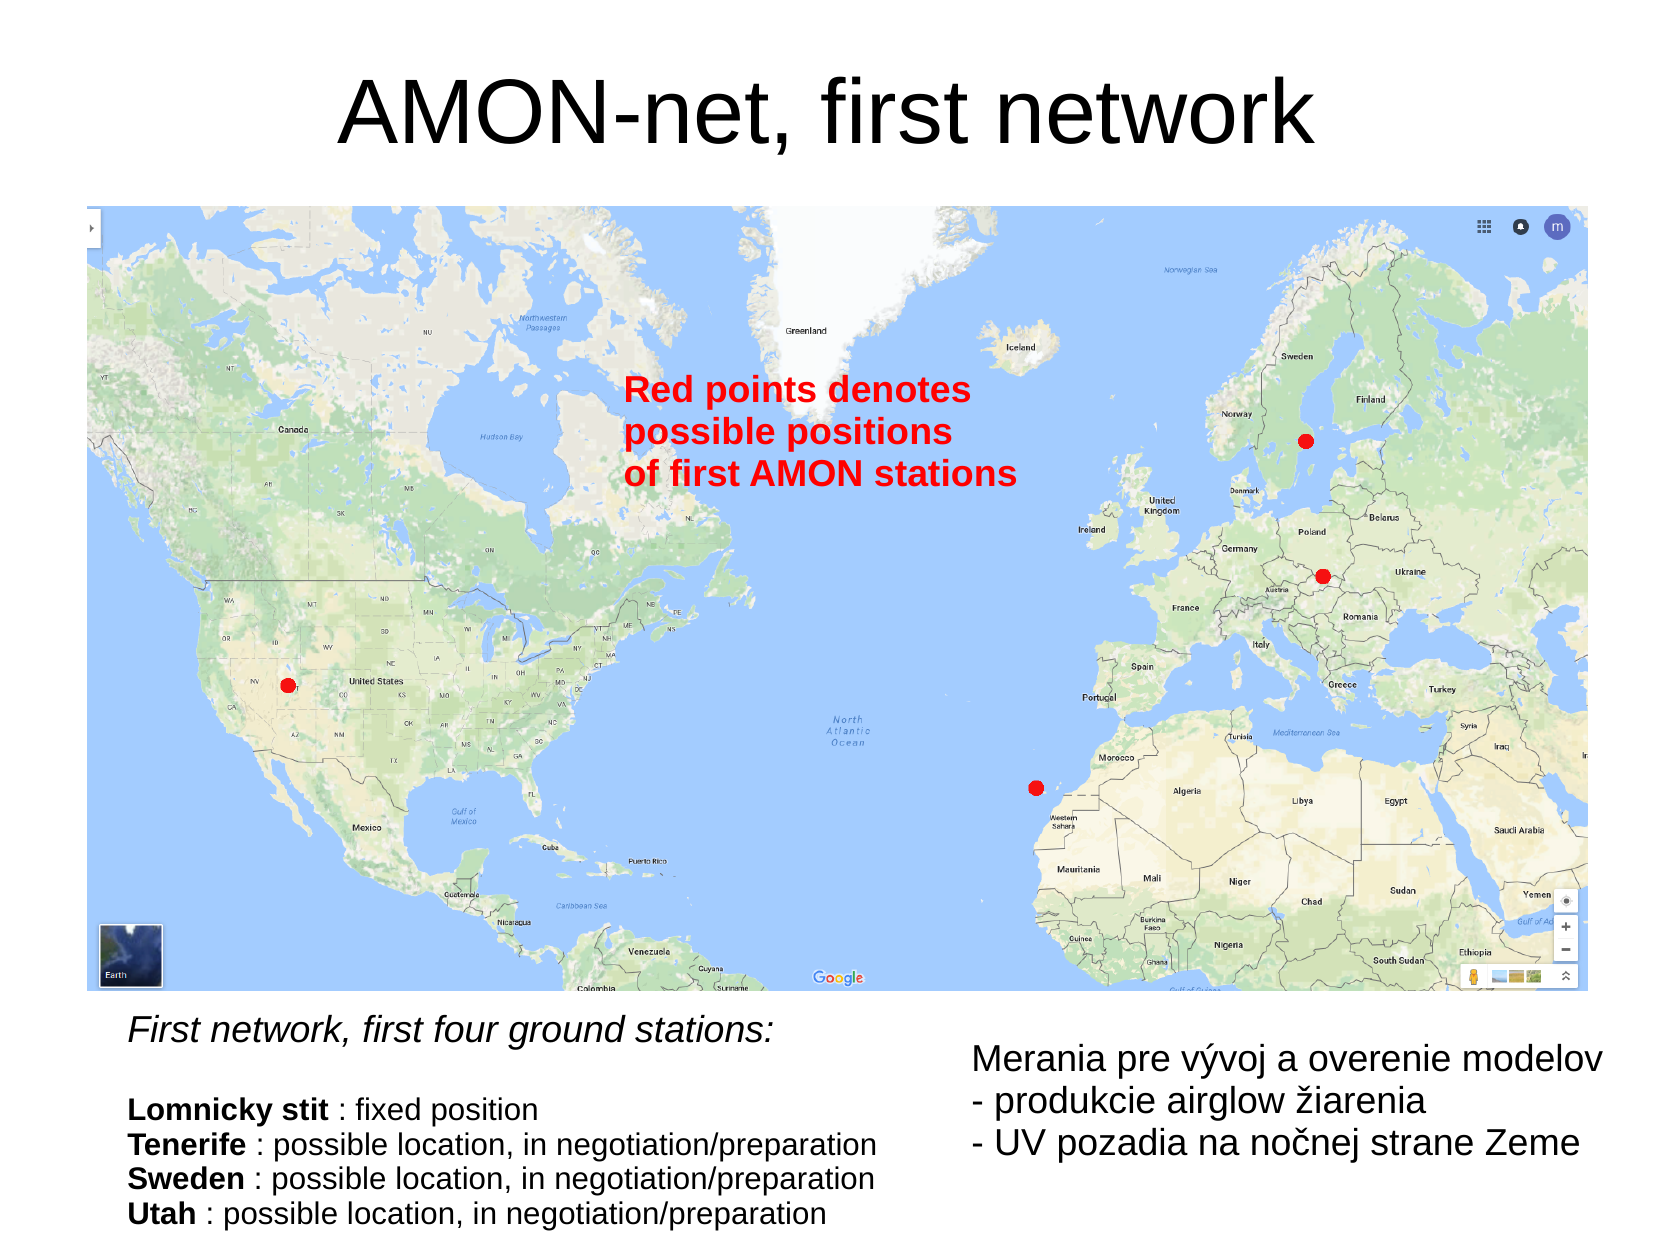

# AMON-net, first network
Red points denotes
possible positions
of first AMON stations
First network, first four ground stations:
Lomnicky stit : fixed position
Tenerife : possible location, in negotiation/preparation
Sweden : possible location, in negotiation/preparation
Utah : possible location, in negotiation/preparation
Merania pre vývoj a overenie modelov
- produkcie airglow žiarenia
- UV pozadia na nočnej strane Zeme